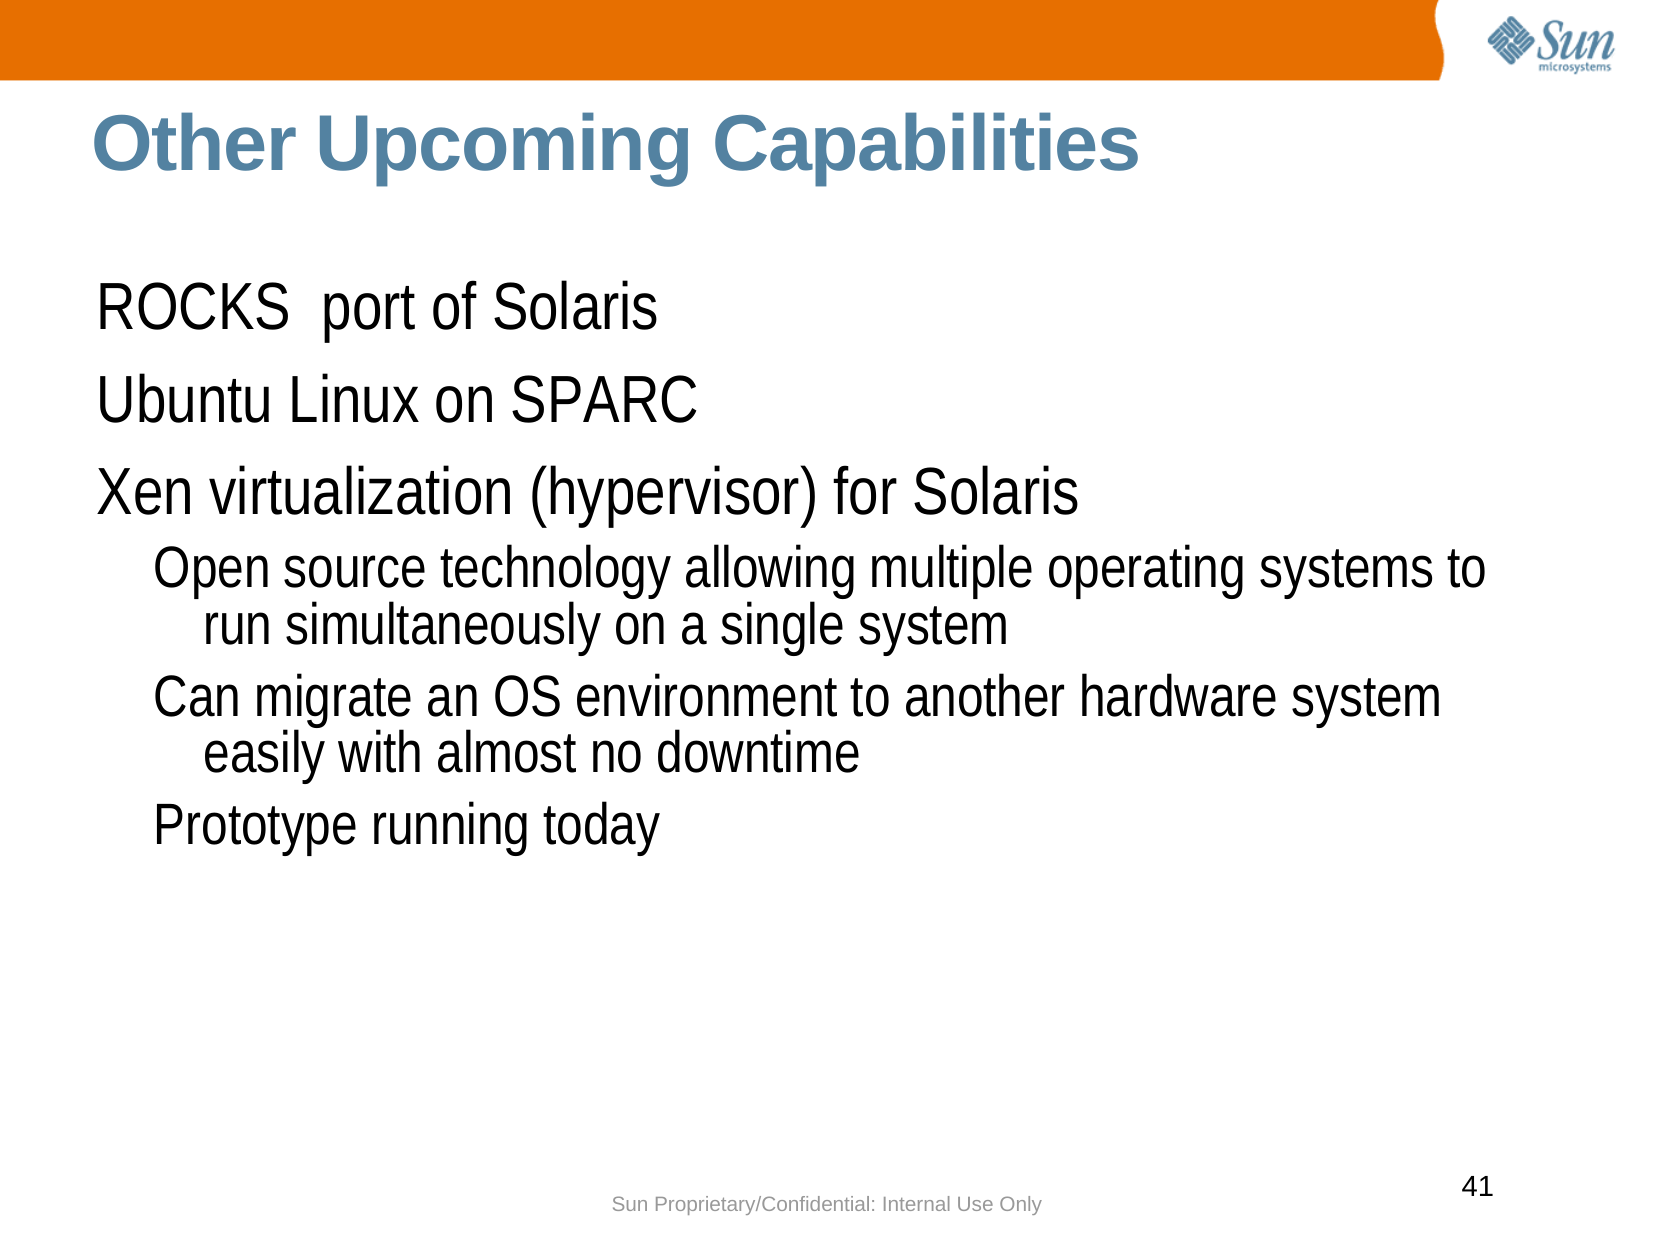

# Other Upcoming Capabilities
ROCKS port of Solaris
Ubuntu Linux on SPARC
Xen virtualization (hypervisor) for Solaris
Open source technology allowing multiple operating systems to run simultaneously on a single system
Can migrate an OS environment to another hardware system easily with almost no downtime
Prototype running today